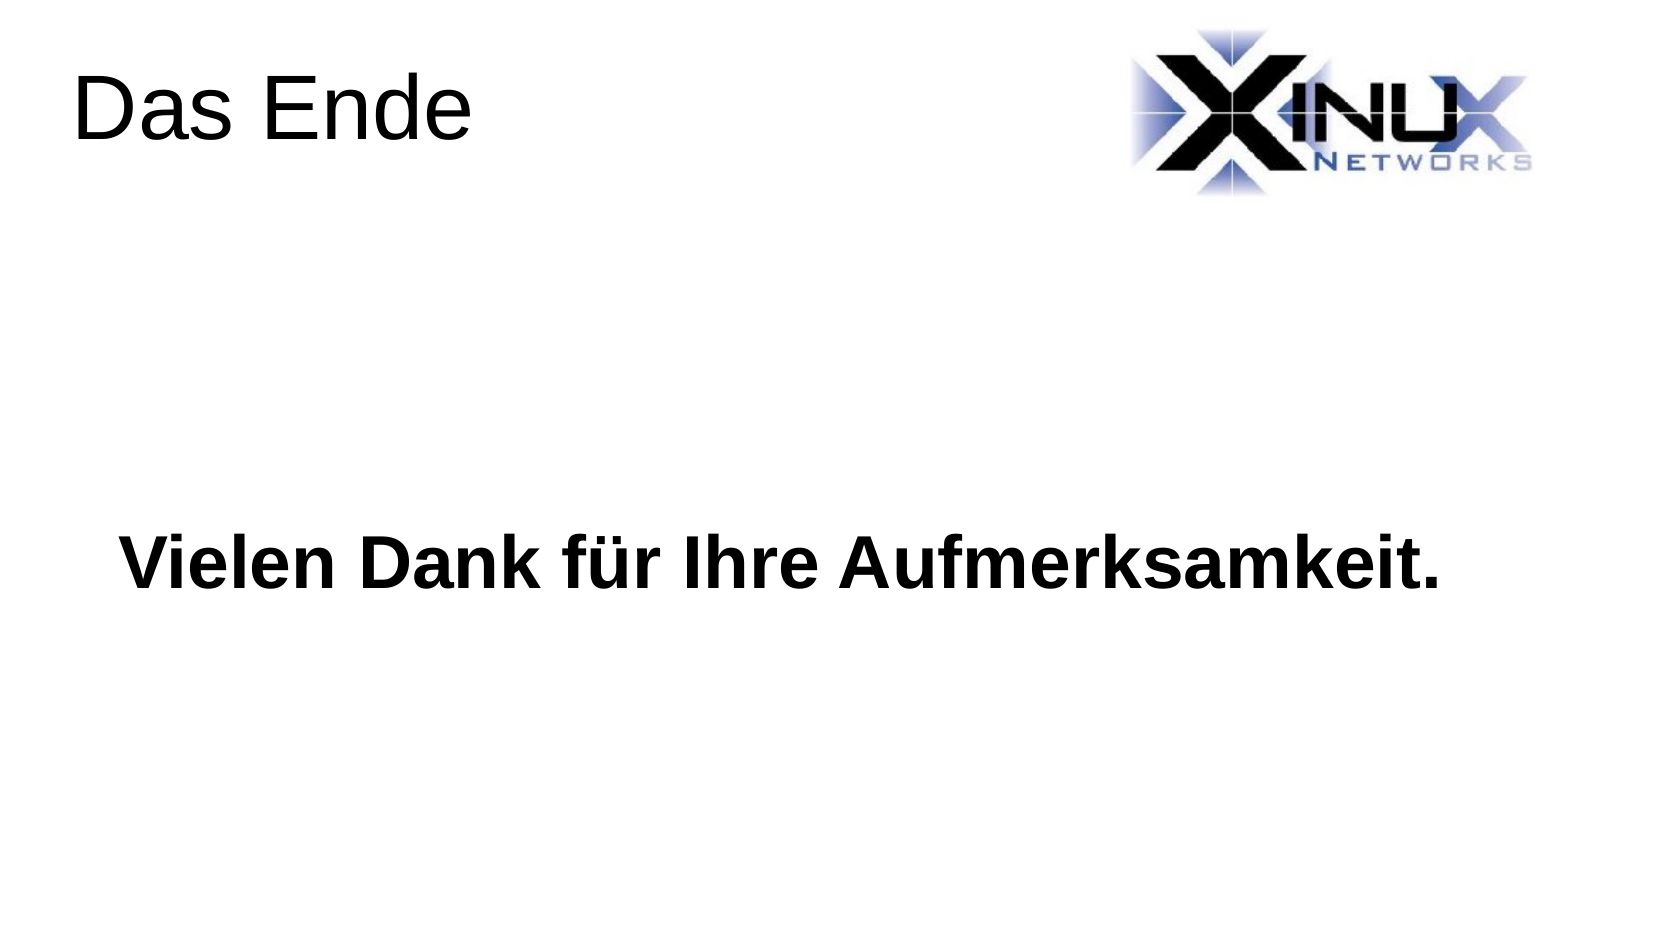

# Das Ende
Vielen Dank für Ihre Aufmerksamkeit.